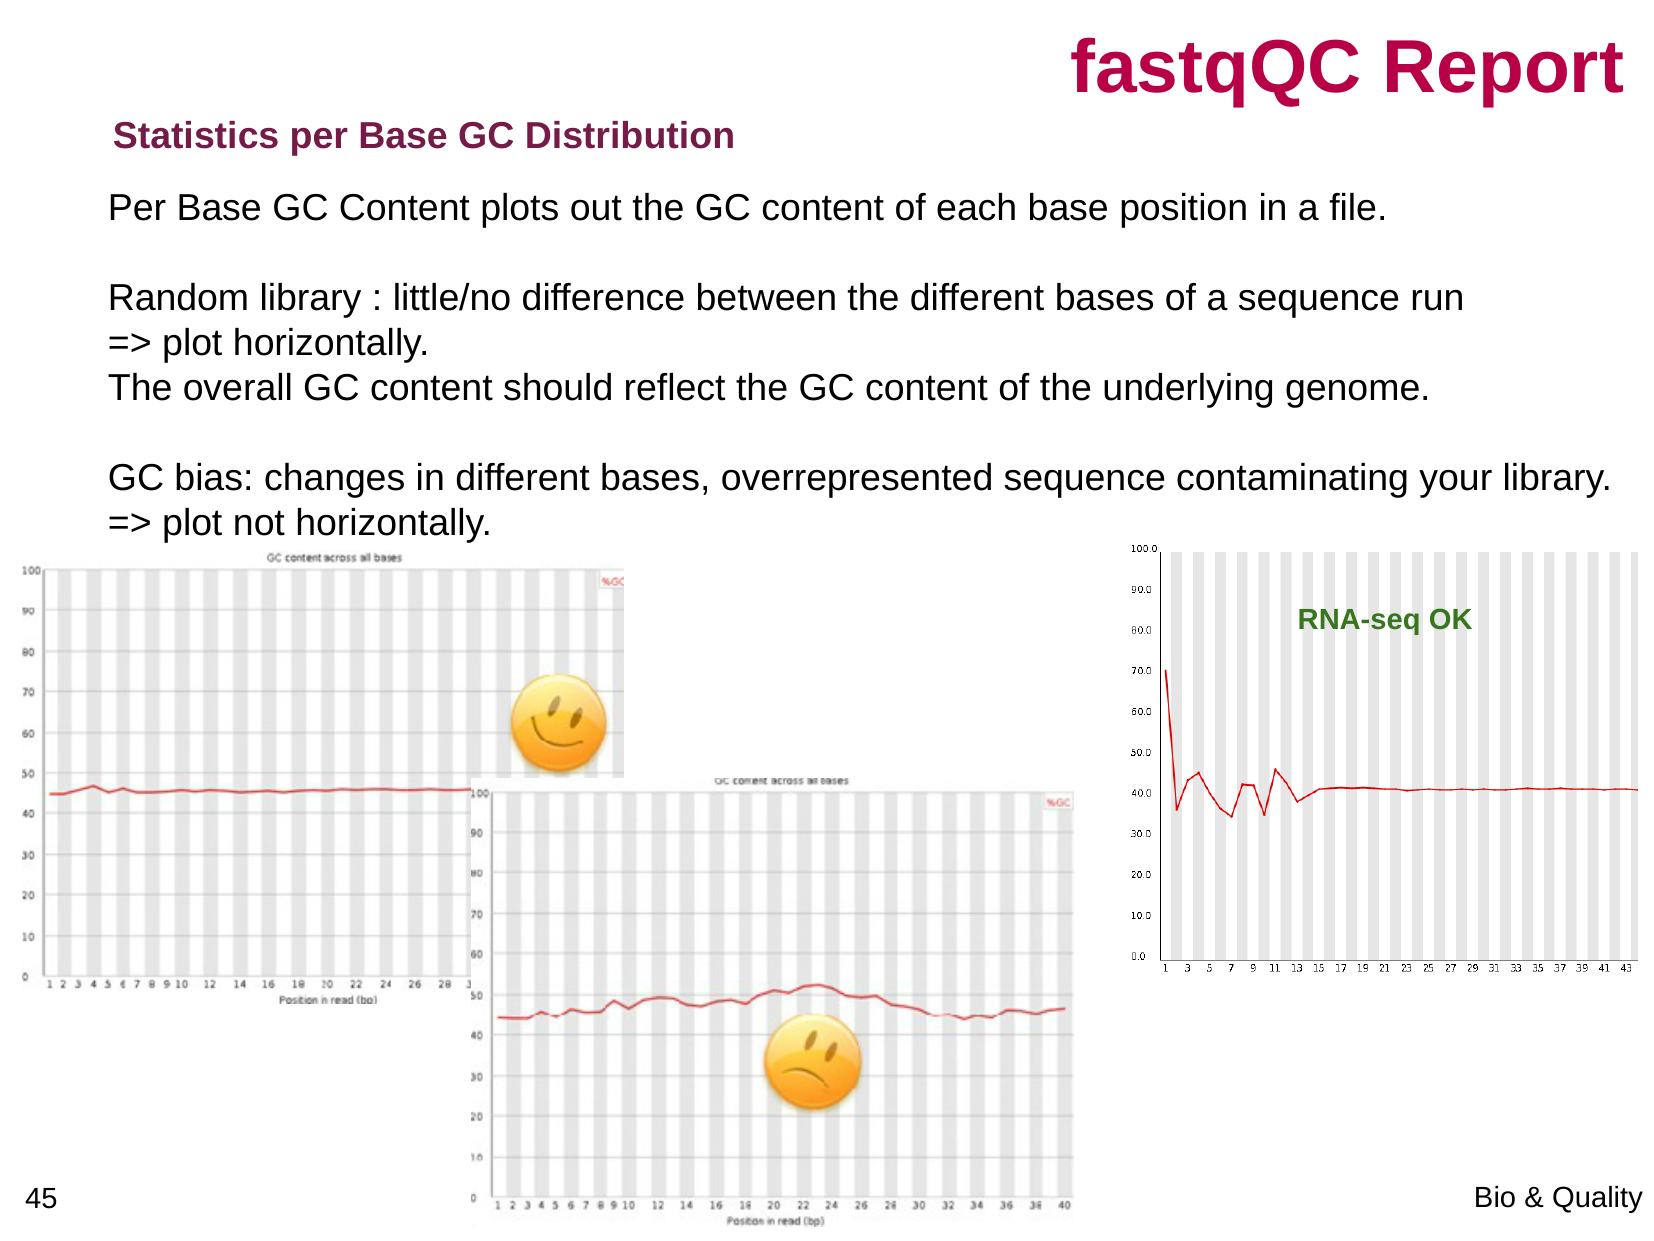

fastqQC Report
Statistics per Base GC Distribution
Per Base GC Content plots out the GC content of each base position in a file.
Random library : little/no difference between the different bases of a sequence run
=> plot horizontally.
The overall GC content should reflect the GC content of the underlying genome.
GC bias: changes in different bases, overrepresented sequence contaminating your library.
=> plot not horizontally.
RNA-seq OK